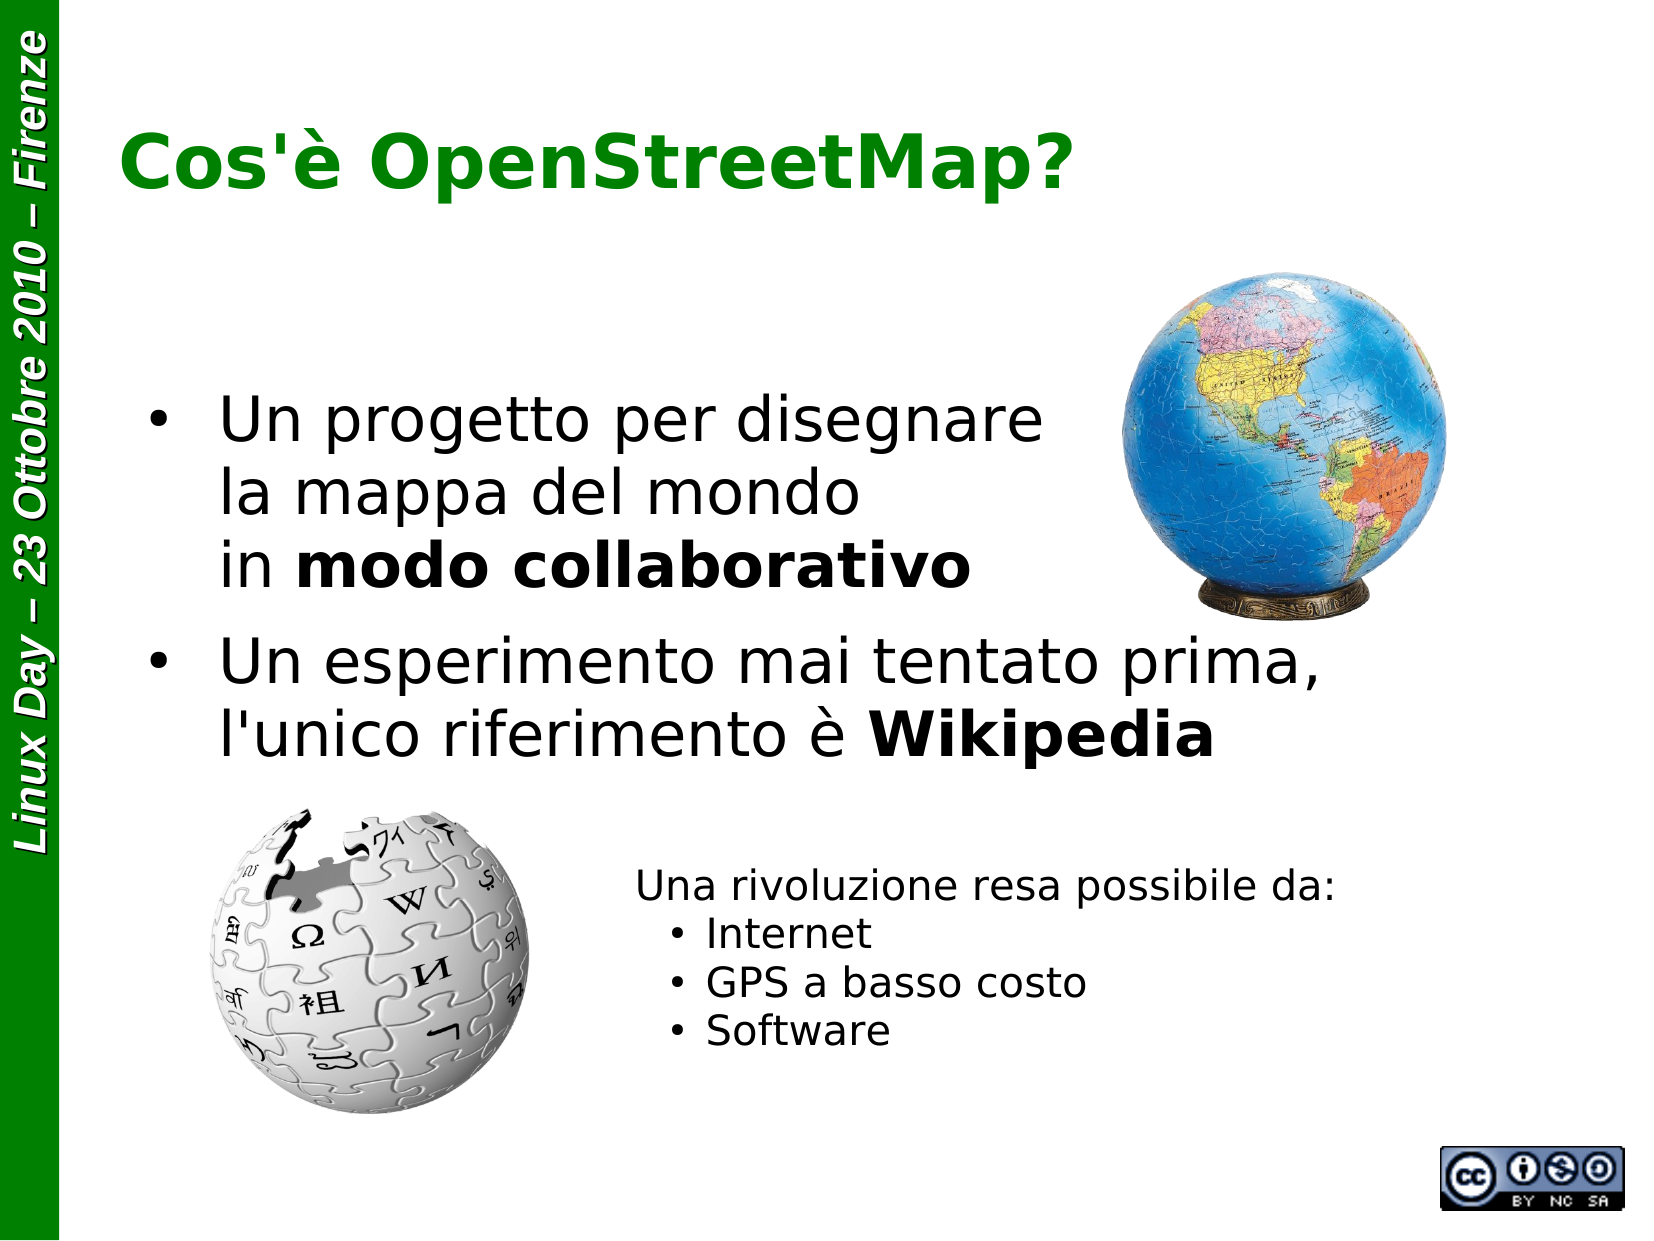

# Cos'è OpenStreetMap?
Un progetto per disegnare
la mappa del mondo
in modo collaborativo
Un esperimento mai tentato prima,
l'unico riferimento è Wikipedia
Una rivoluzione resa possibile da:
Internet
GPS a basso costo
Software